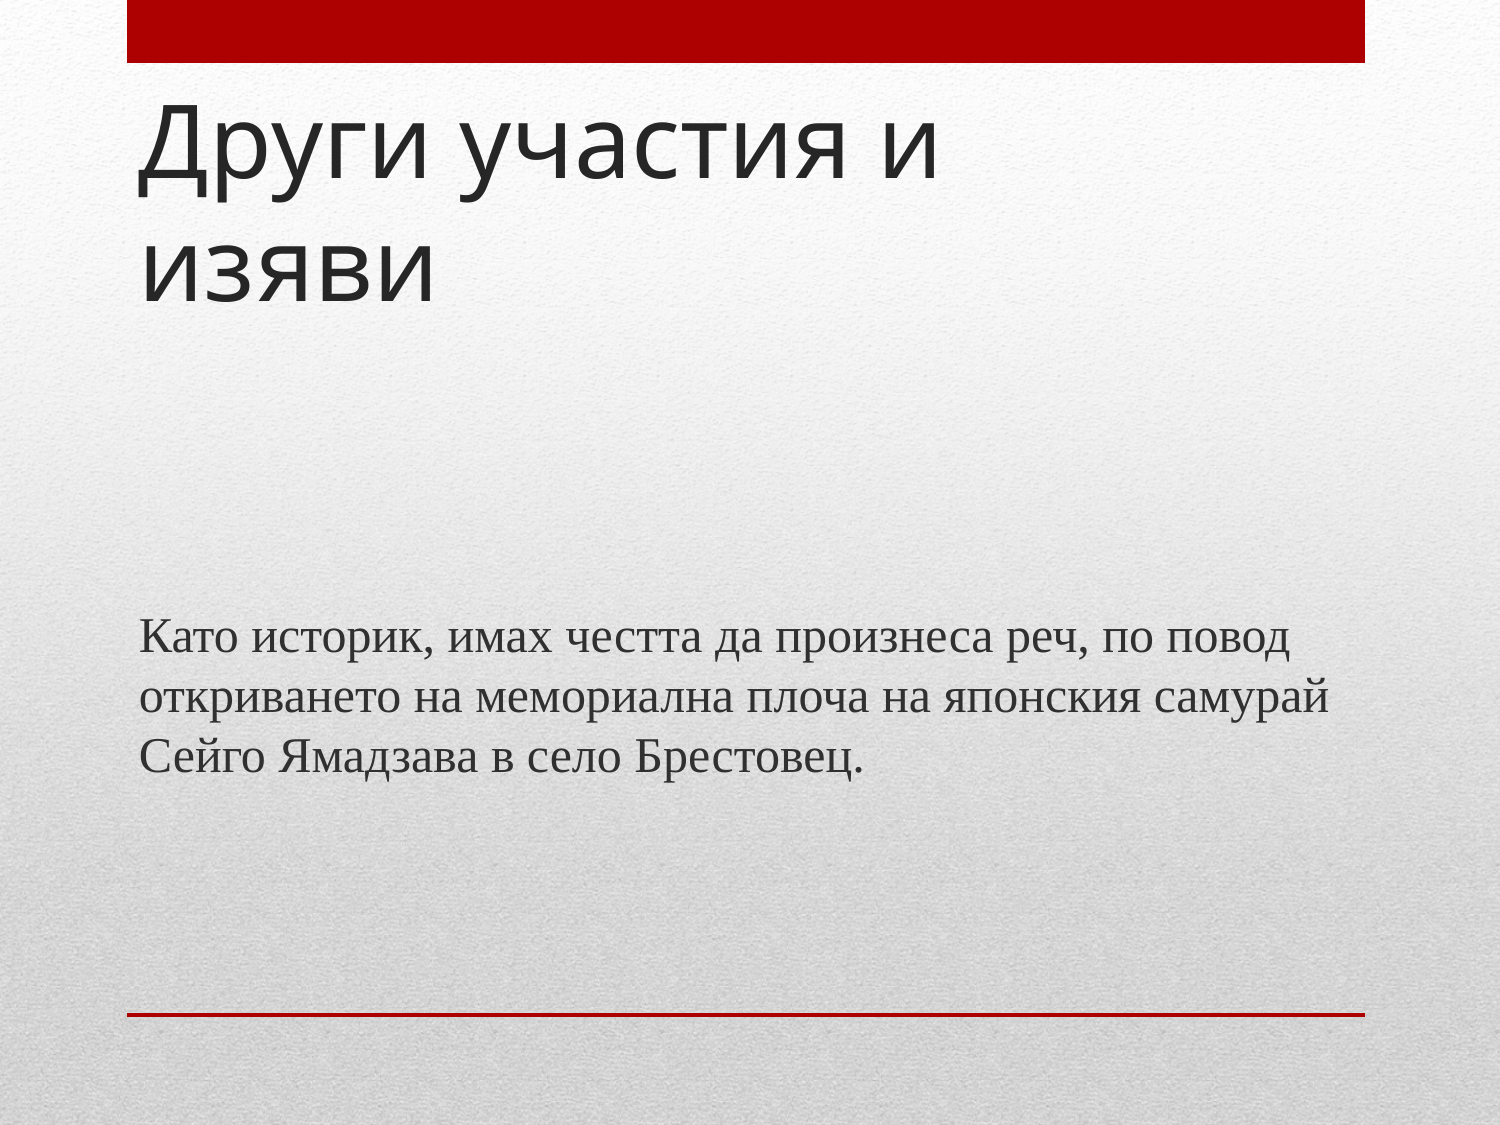

# Други участия и изяви
Като историк, имах честта да произнеса реч, по повод откриването на мемориална плоча на японския самурай Сейго Ямадзава в село Брестовец.